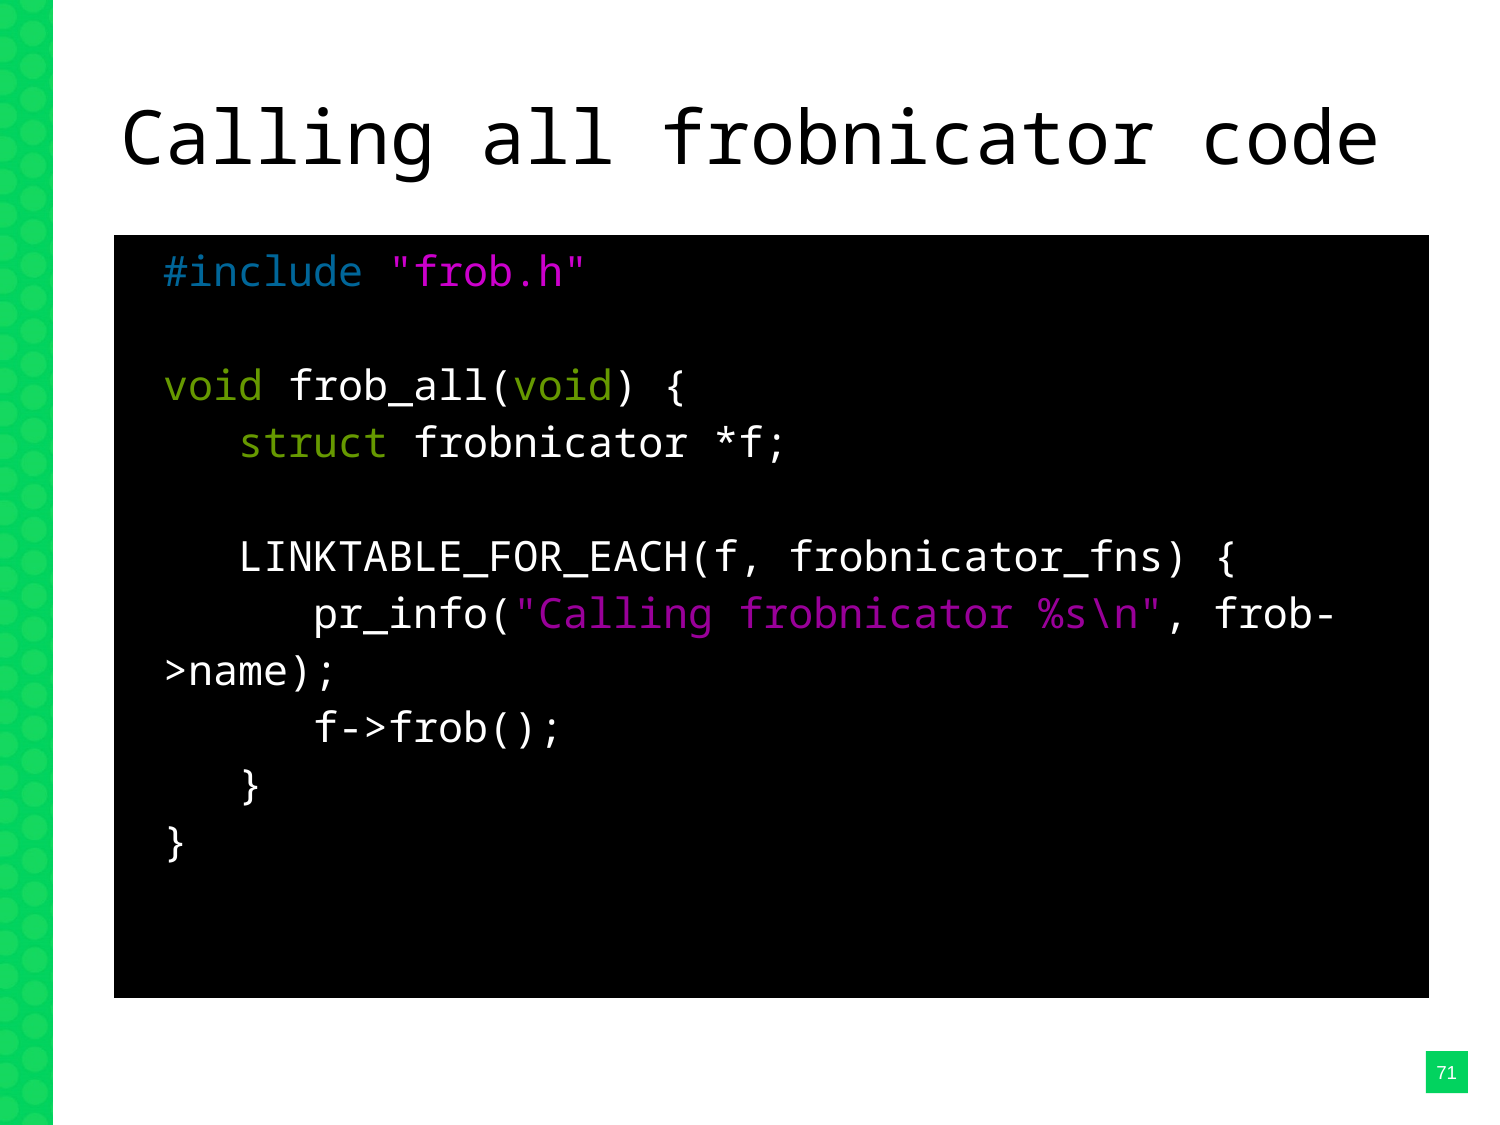

# Calling all frobnicator code
| #include "frob.h" void frob\_all(void) { struct frobnicator \*f; LINKTABLE\_FOR\_EACH(f, frobnicator\_fns) { pr\_info("Calling frobnicator %s\n", frob->name); f->frob(); } } |
| --- |